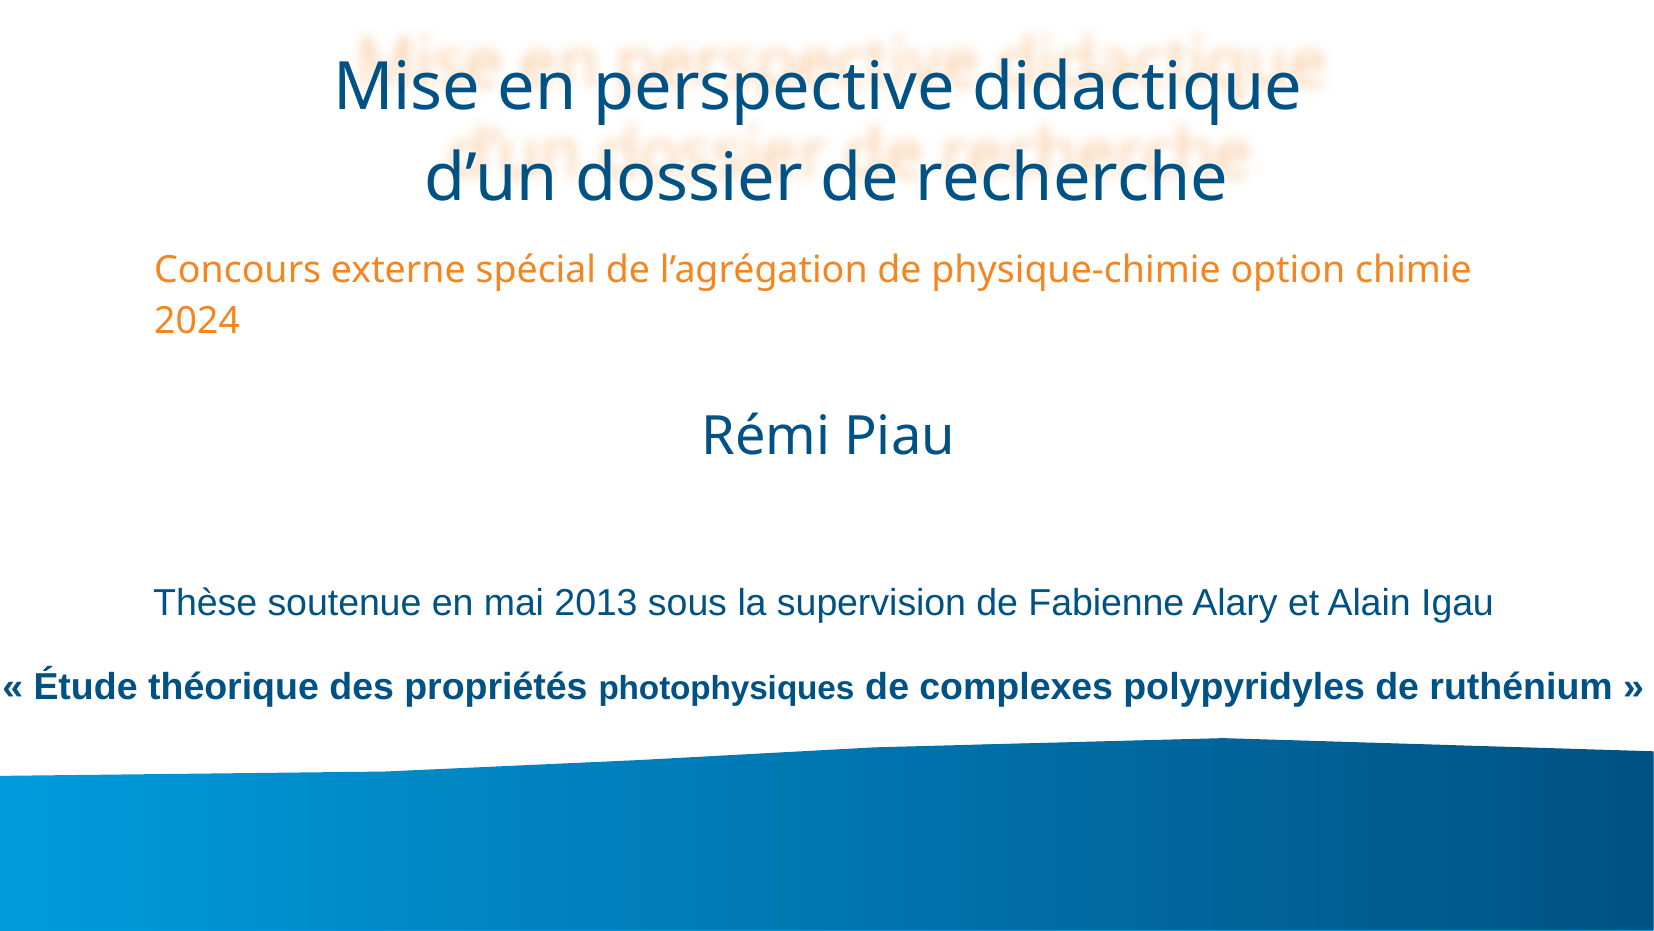

# Mise en perspective didactique d’un dossier de recherche
Concours externe spécial de l’agrégation de physique-chimie option chimie 2024
Rémi Piau
Thèse soutenue en mai 2013 sous la supervision de Fabienne Alary et Alain Igau
« Étude théorique des propriétés photophysiques de complexes polypyridyles de ruthénium »